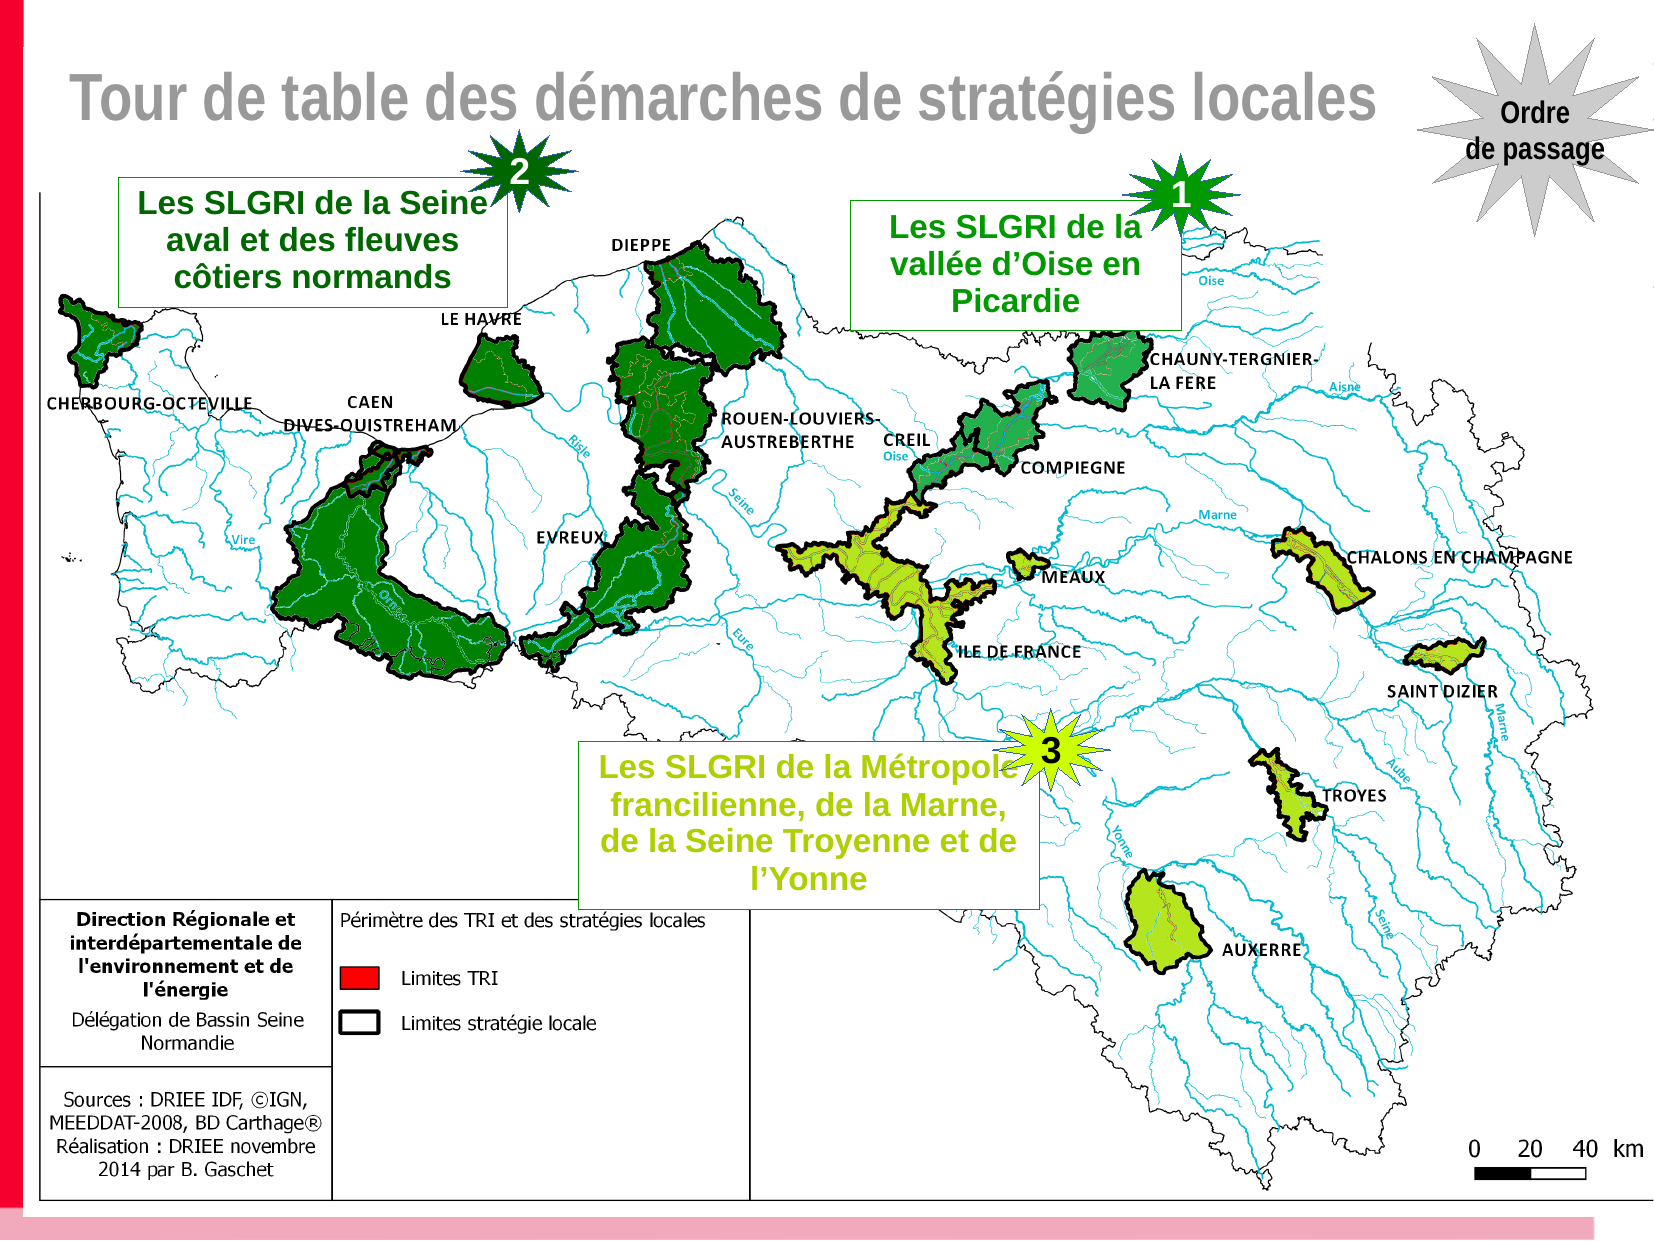

# Tour de table des démarches de stratégies locales
Ordre
de passage
2
1
Les SLGRI de la Seine aval et des fleuves côtiers normands
Les SLGRI de la vallée d’Oise en Picardie
3
Les SLGRI de la Métropole francilienne, de la Marne, de la Seine Troyenne et de l’Yonne